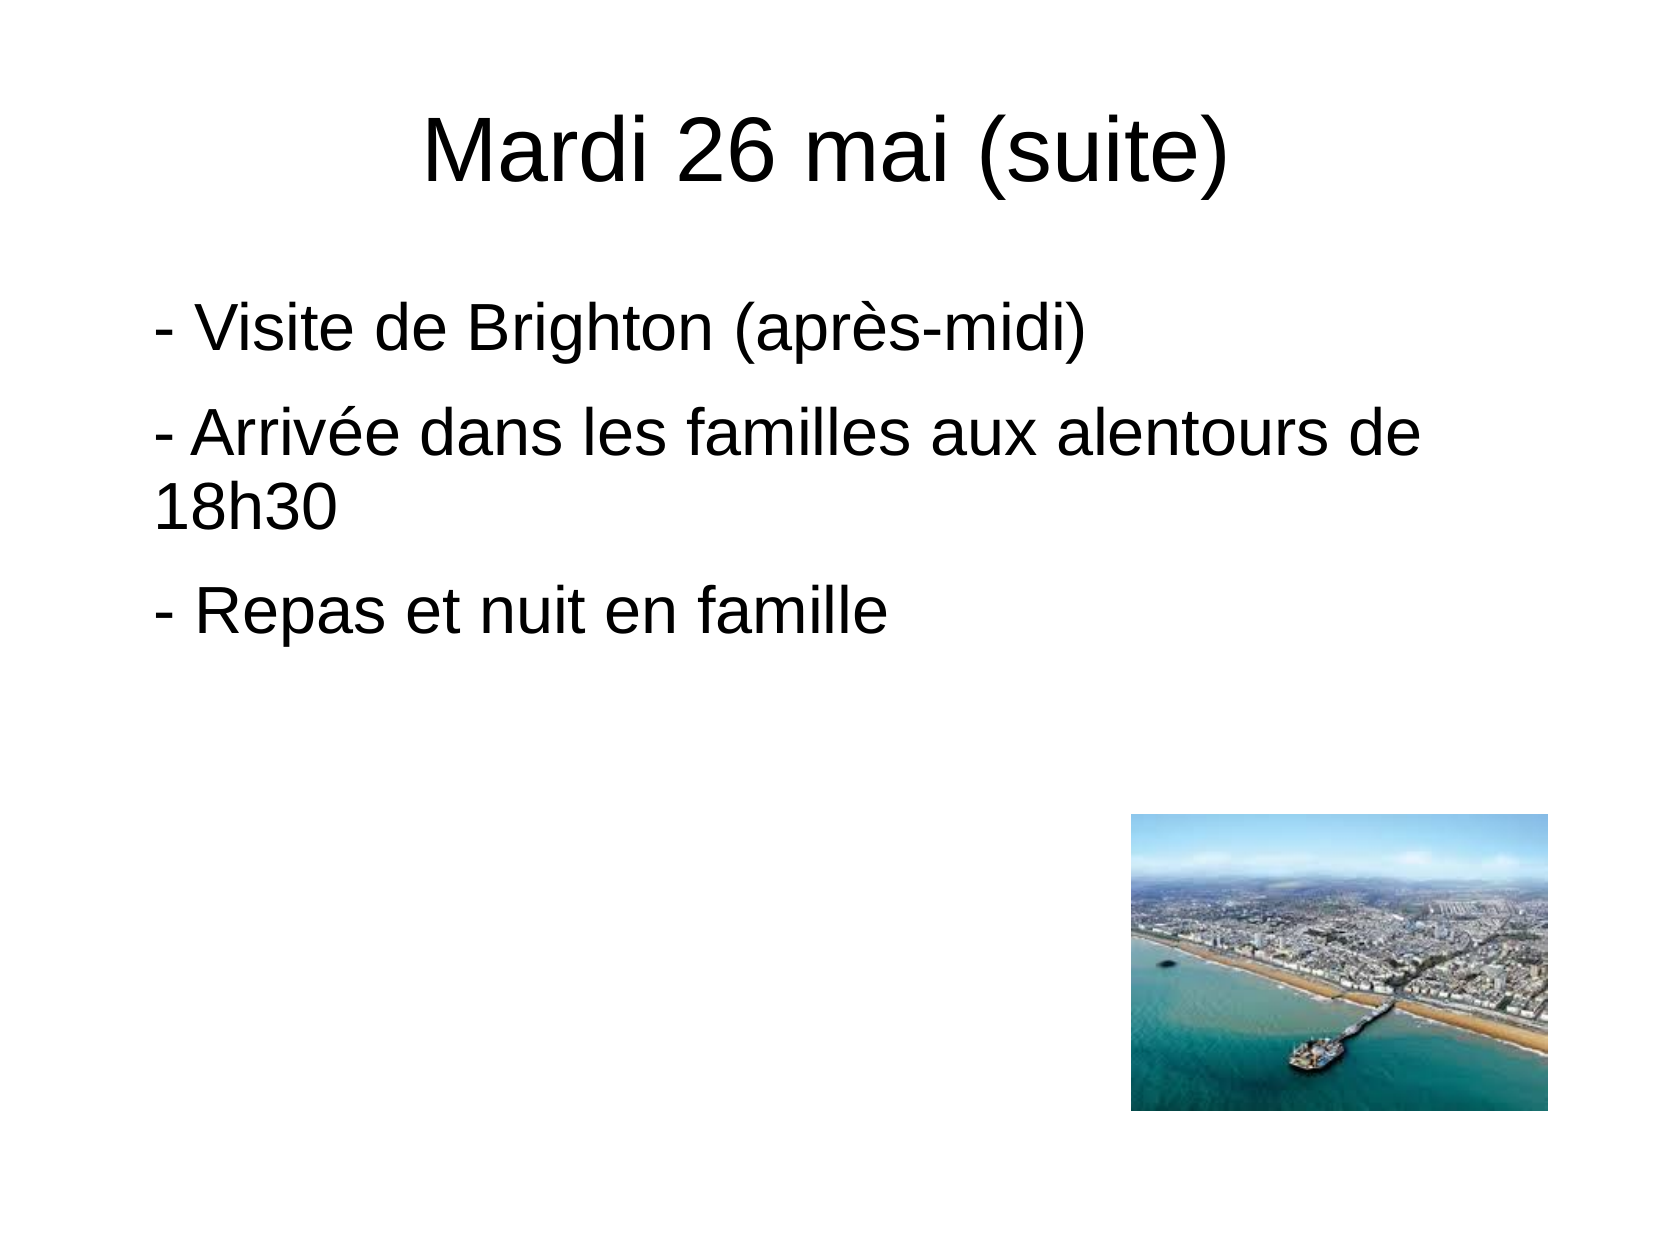

# Mardi 26 mai (suite)
- Visite de Brighton (après-midi)
- Arrivée dans les familles aux alentours de 18h30
- Repas et nuit en famille